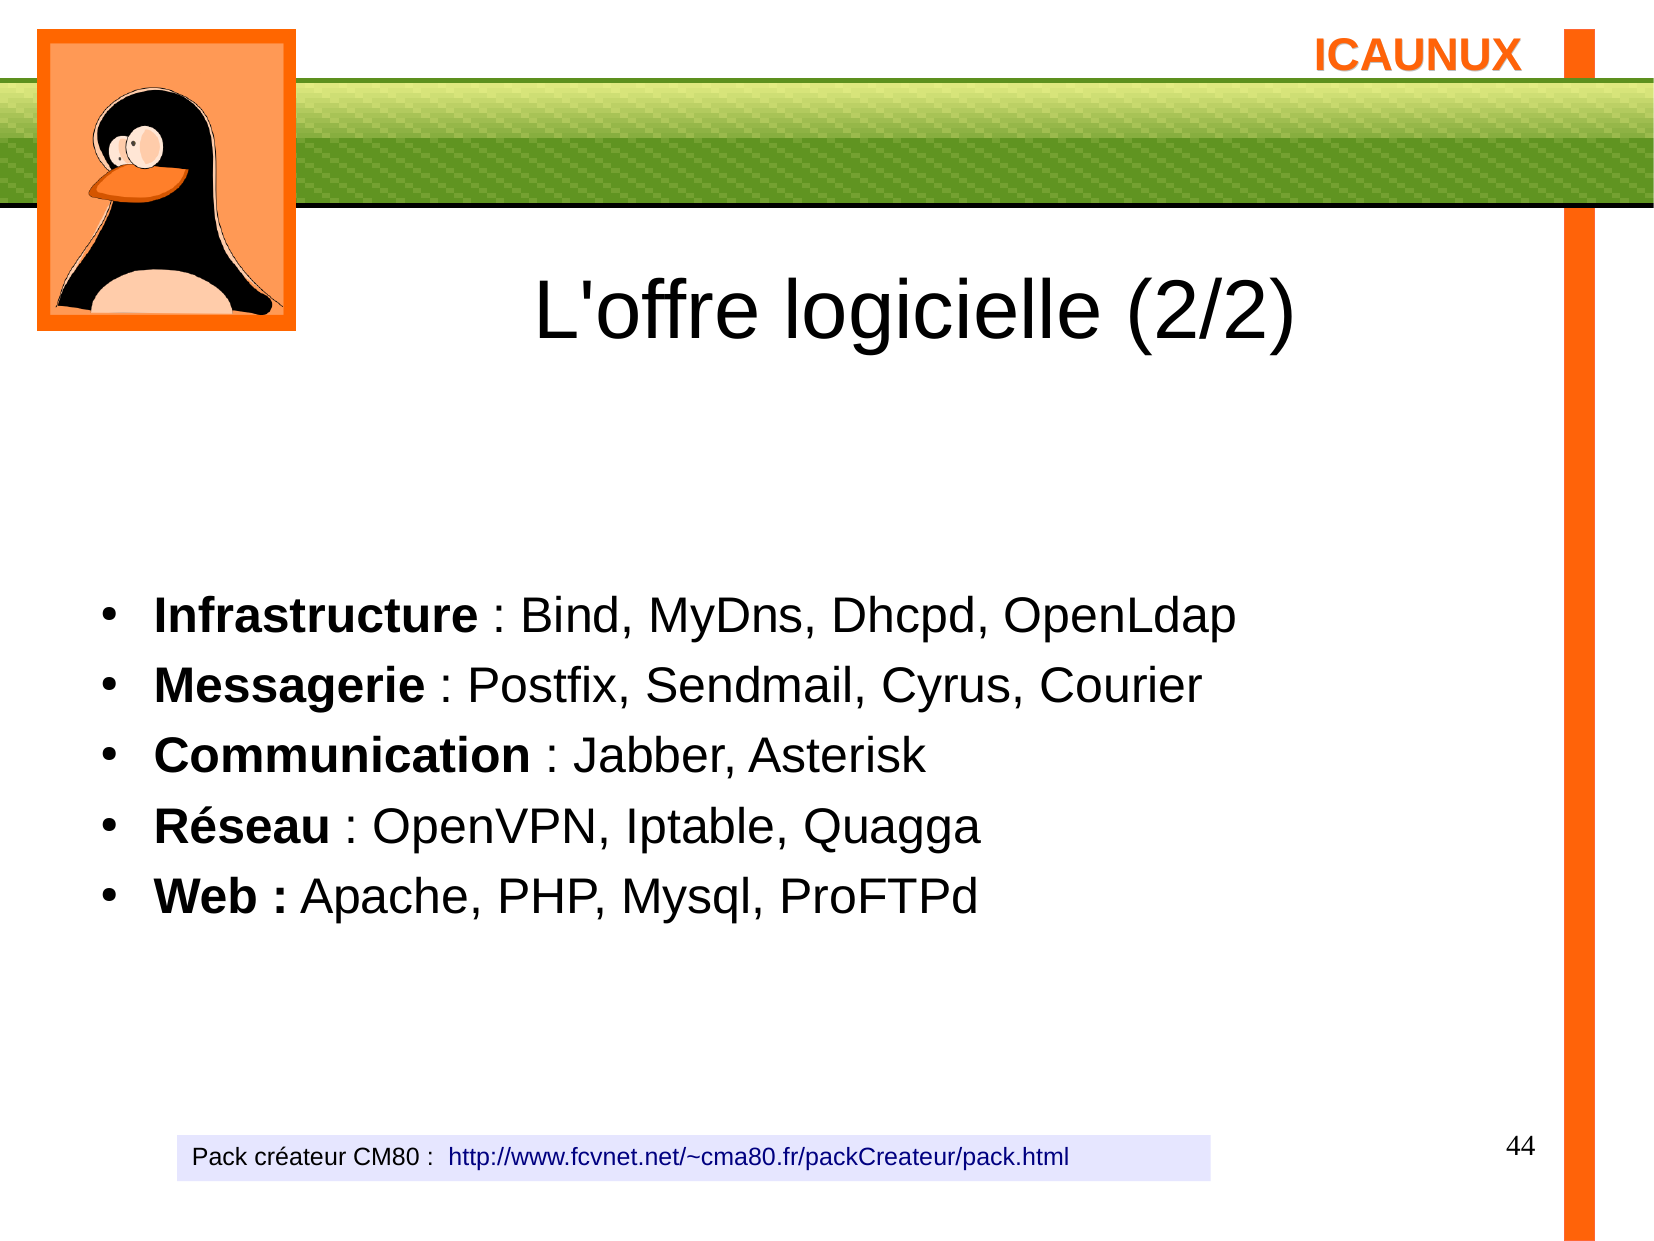

# L'offre logicielle (2/2)
Infrastructure : Bind, MyDns, Dhcpd, OpenLdap
Messagerie : Postfix, Sendmail, Cyrus, Courier
Communication : Jabber, Asterisk
Réseau : OpenVPN, Iptable, Quagga
Web : Apache, PHP, Mysql, ProFTPd
44
Pack créateur CM80 : http://www.fcvnet.net/~cma80.fr/packCreateur/pack.html